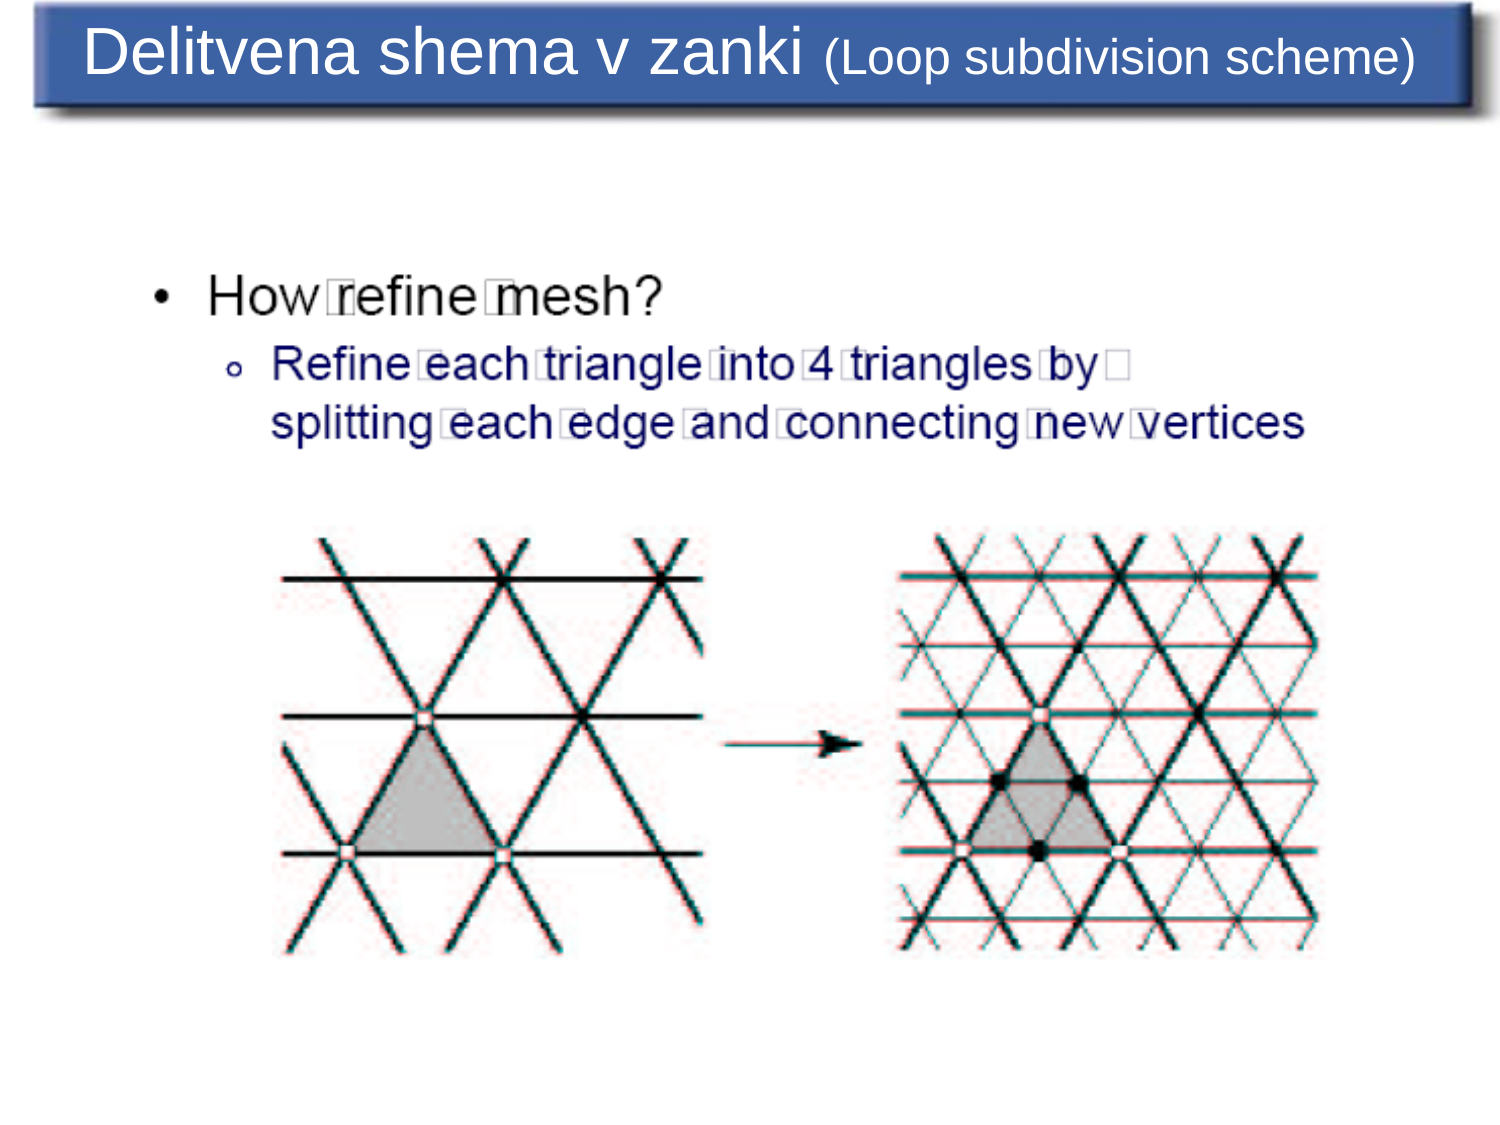

Delitvena shema v zanki (Loop subdivision scheme)